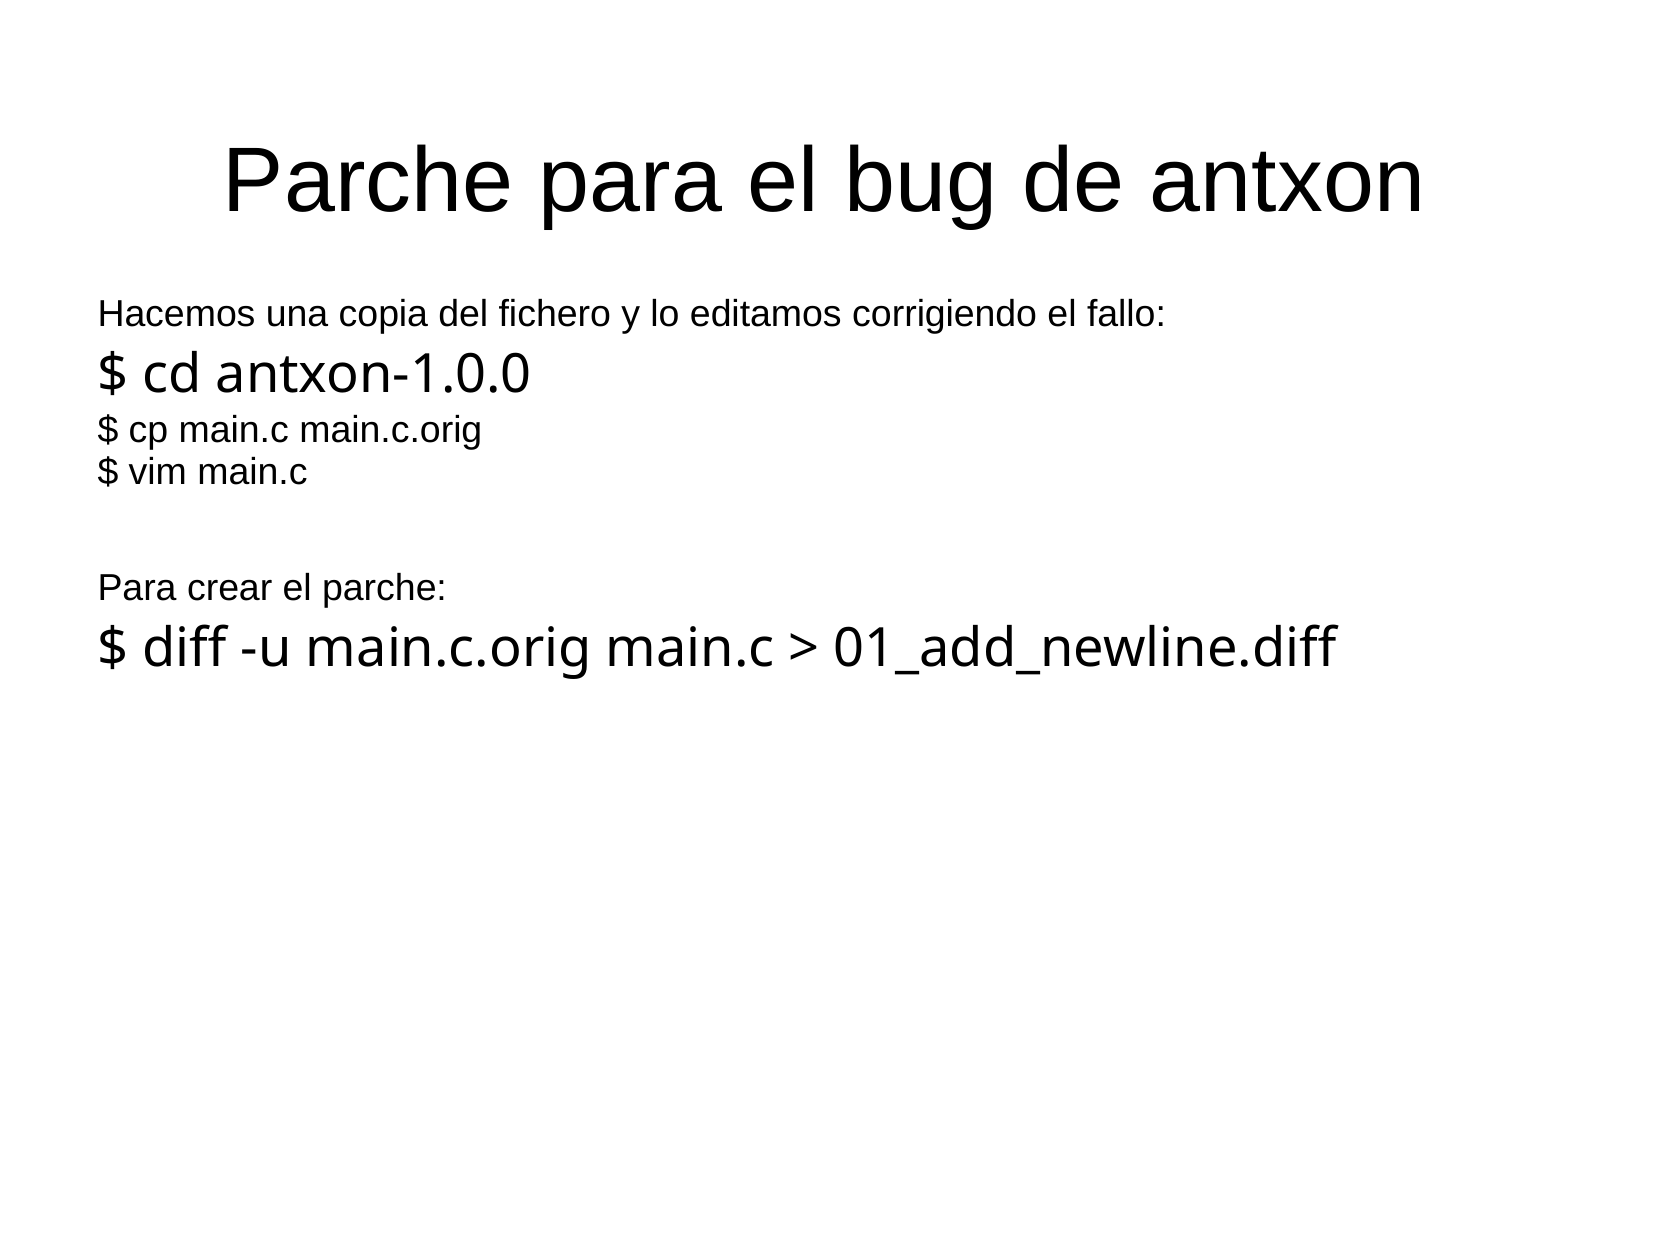

Parche para el bug de antxon
Hacemos una copia del fichero y lo editamos corrigiendo el fallo:
$ cd antxon-1.0.0
$ cp main.c main.c.orig
$ vim main.c
Para crear el parche:
$ diff -u main.c.orig main.c > 01_add_newline.diff